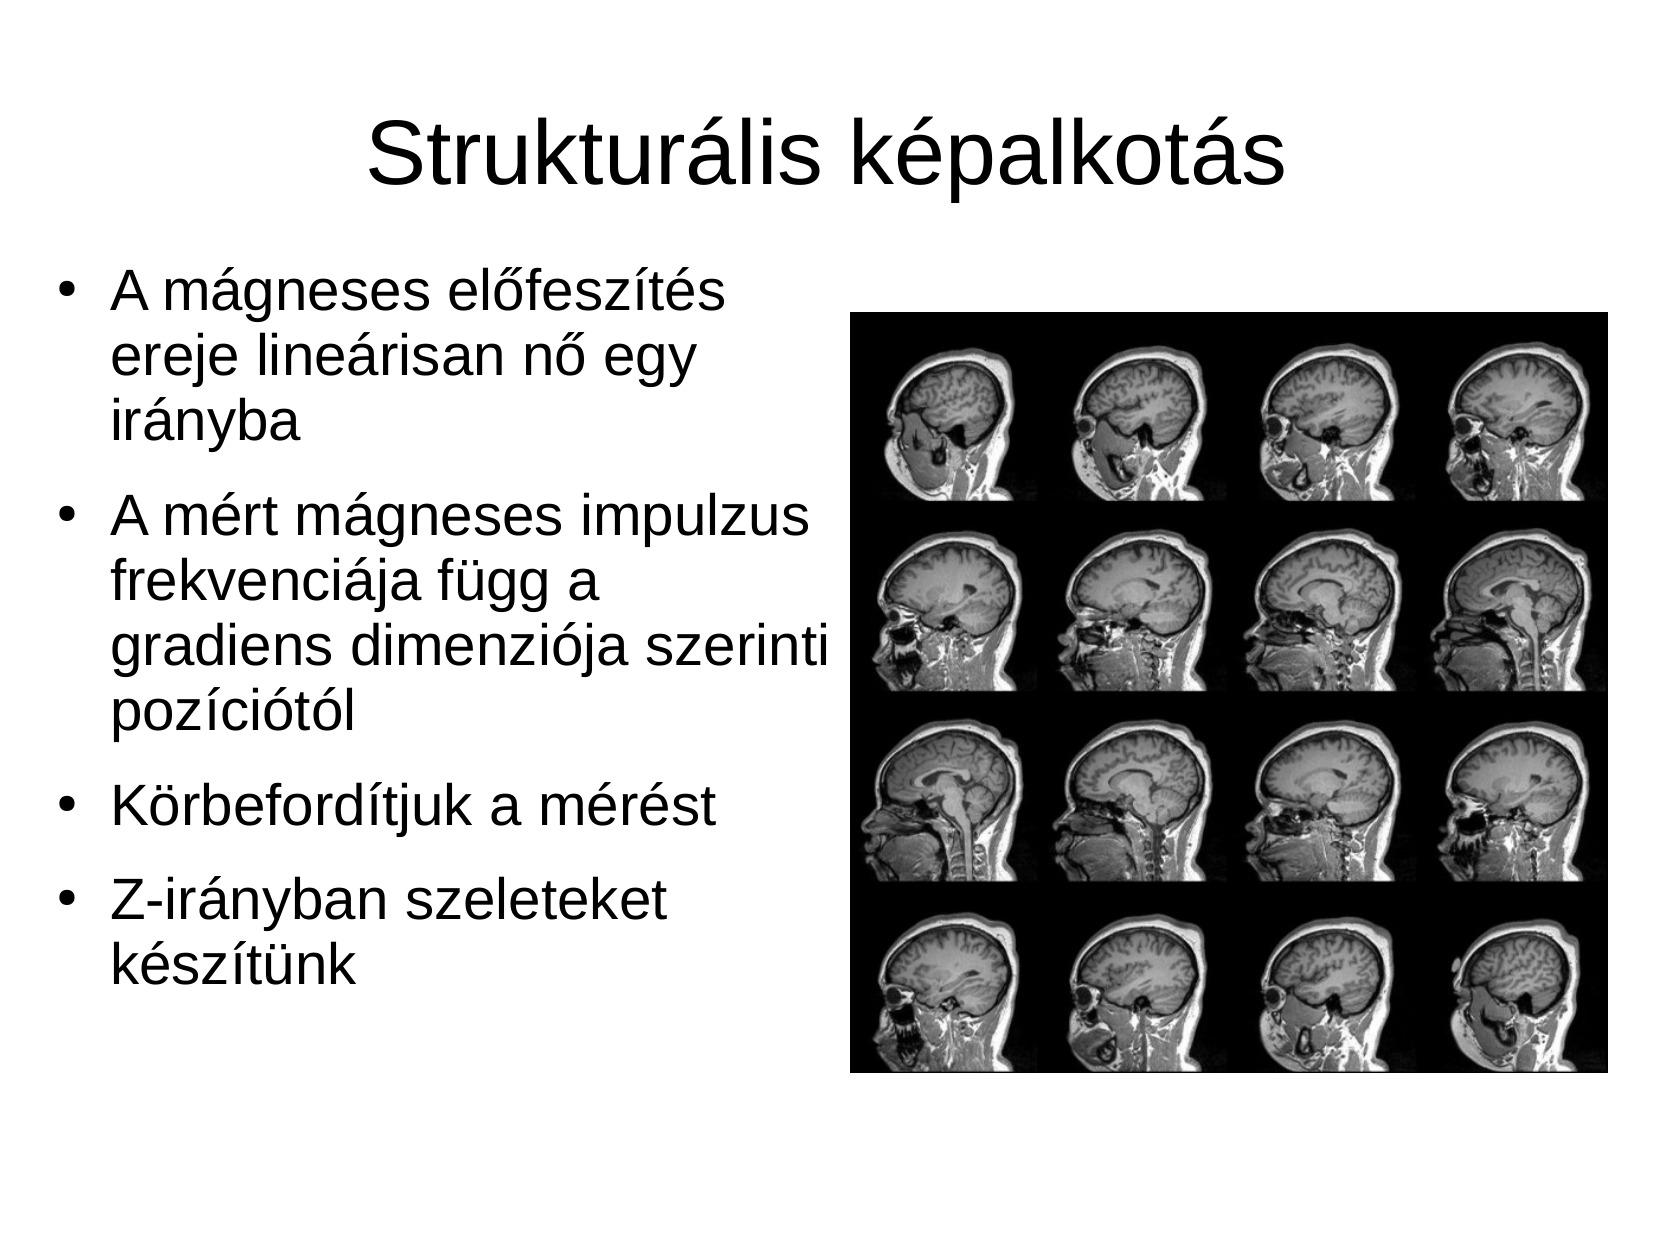

# Strukturális képalkotás
A mágneses előfeszítés ereje lineárisan nő egy irányba
A mért mágneses impulzus frekvenciája függ a gradiens dimenziója szerinti pozíciótól
Körbefordítjuk a mérést
Z-irányban szeleteket készítünk